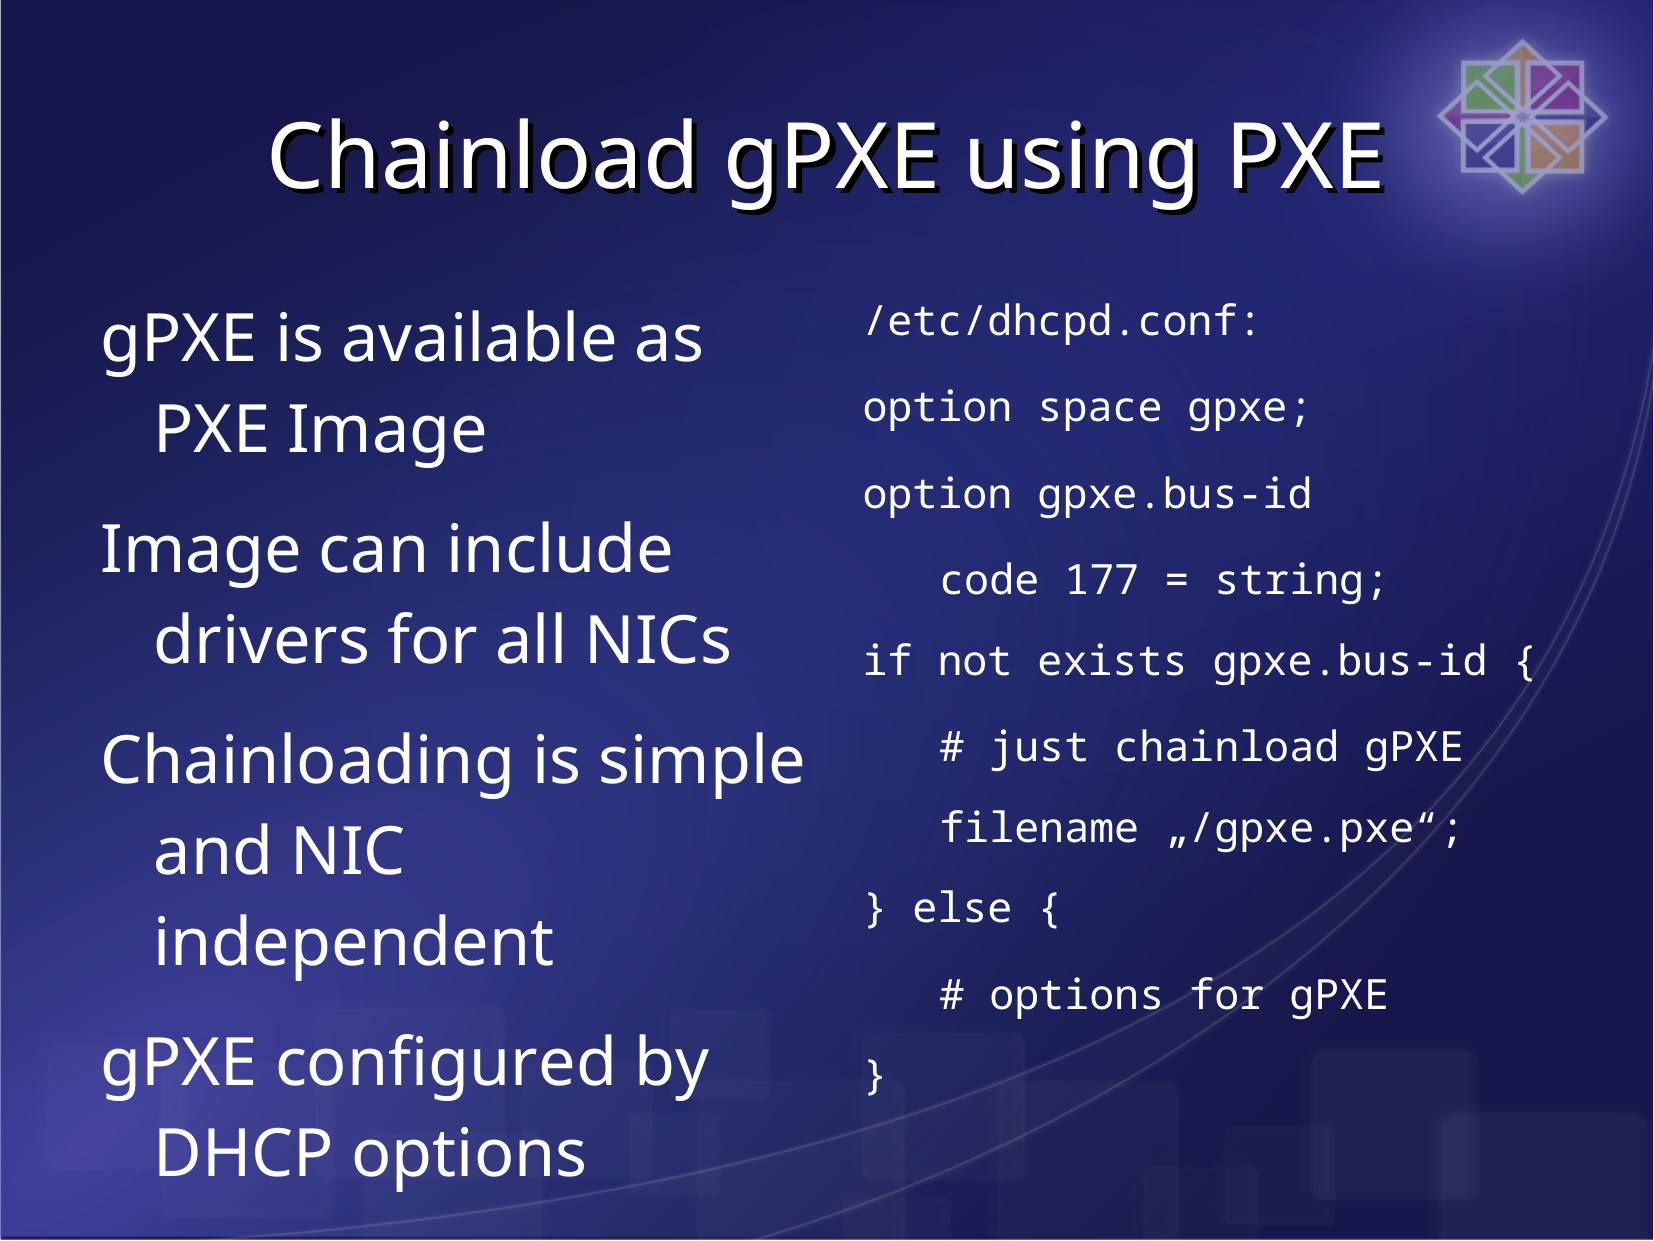

# Chainload gPXE using PXE
gPXE is available as PXE Image
Image can include drivers for all NICs
Chainloading is simple and NIC independent
gPXE configured by DHCP options
/etc/dhcpd.conf:
option space gpxe;
option gpxe.bus-id
code 177 = string;
if not exists gpxe.bus-id {
# just chainload gPXE
filename „/gpxe.pxe“;
} else {
# options for gPXE
}